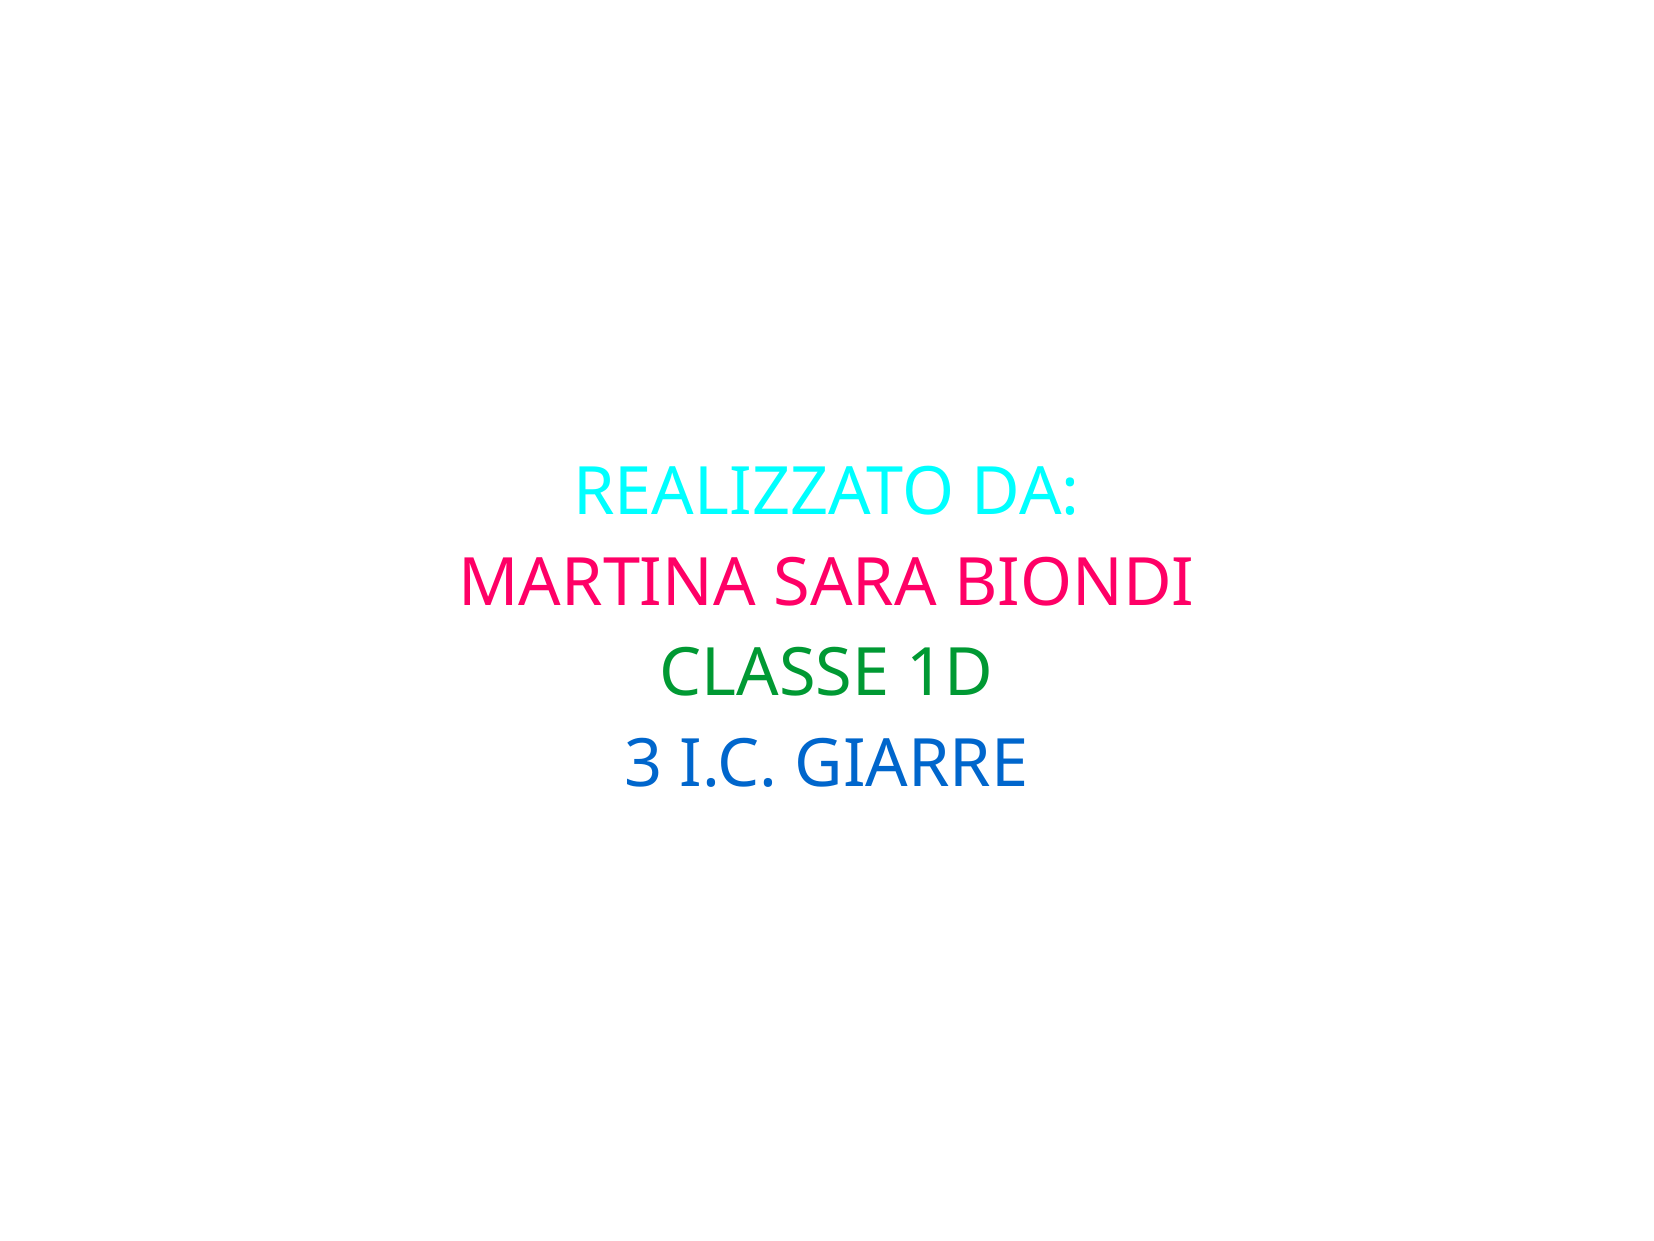

# REALIZZATO DA:
MARTINA SARA BIONDI
CLASSE 1D
3 I.C. GIARRE